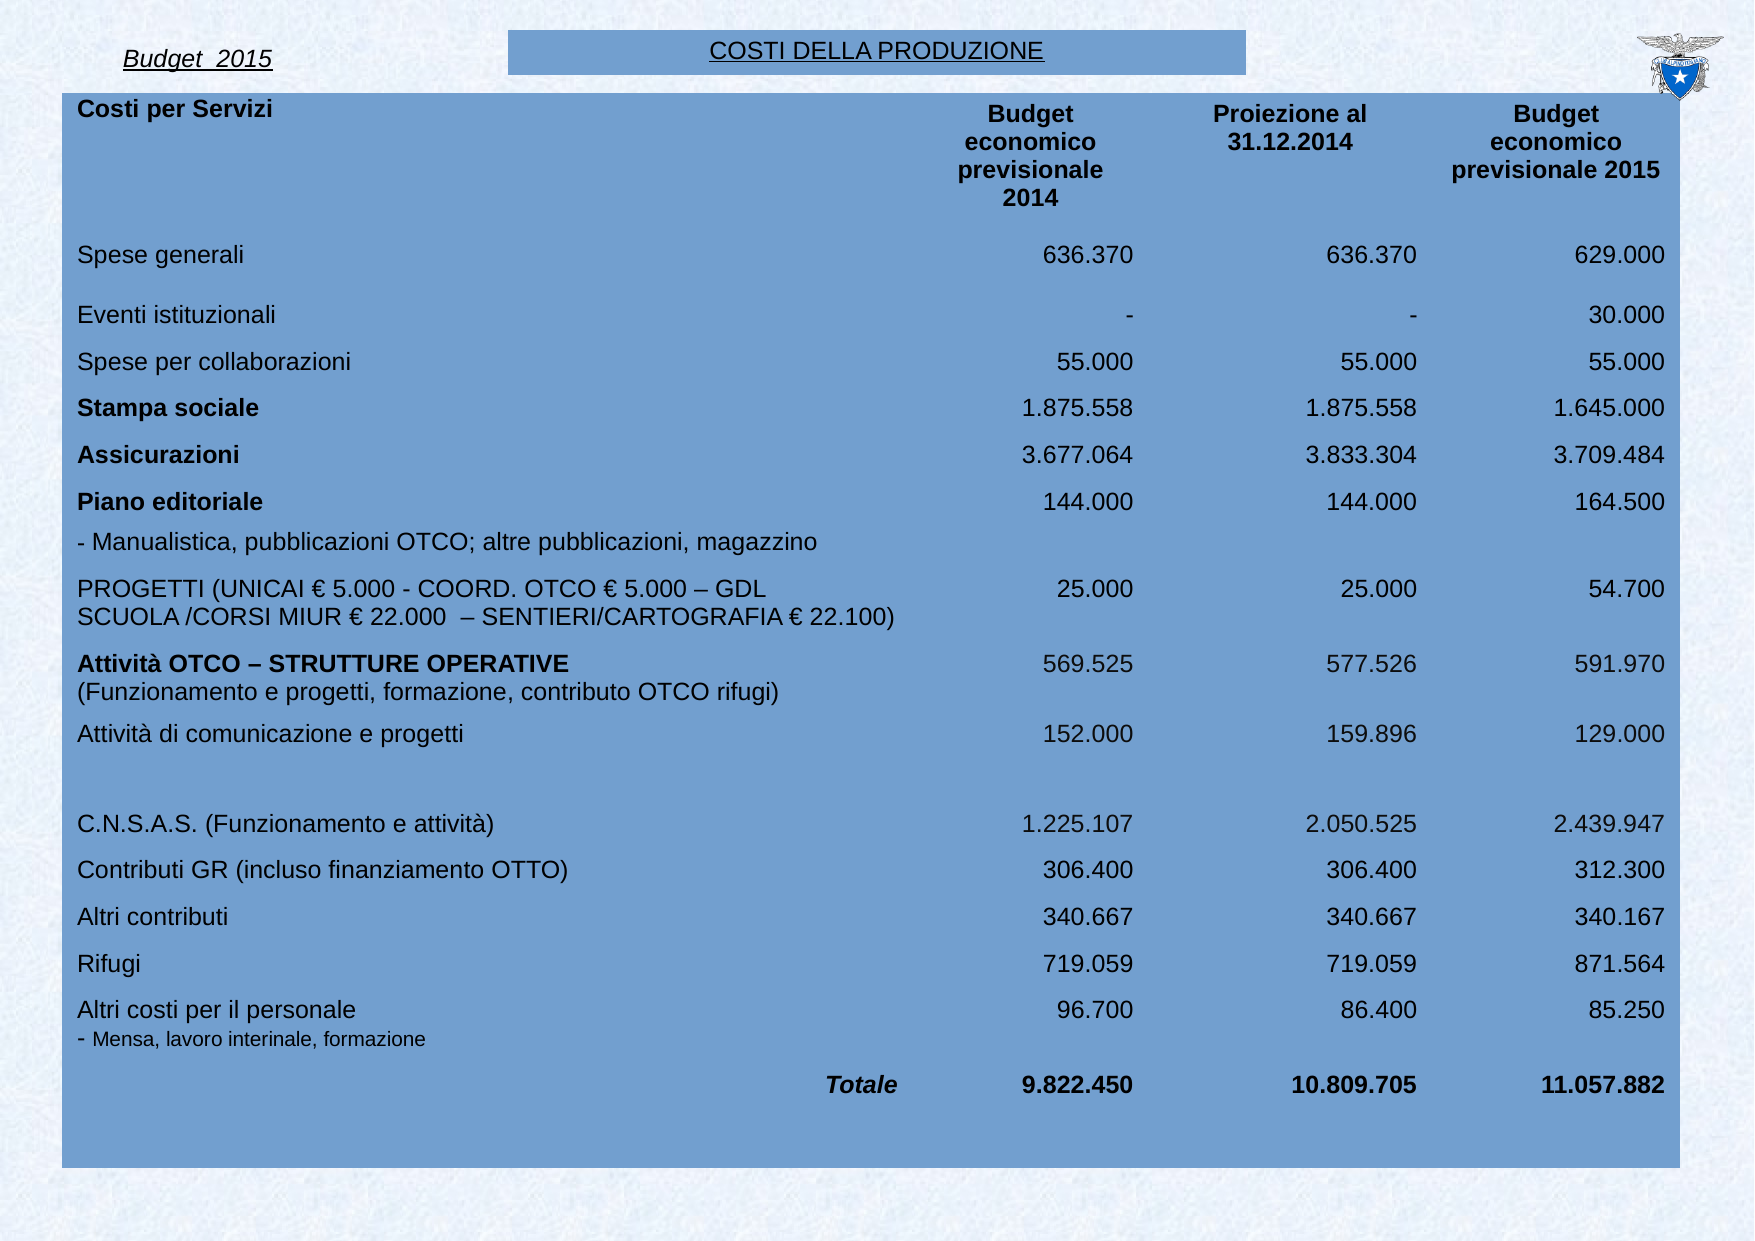

| COSTI DELLA PRODUZIONE |
| --- |
Budget 2015
| Costi per Servizi | Budget economico previsionale 2014 | Proiezione al 31.12.2014 | Budget economico previsionale 2015 |
| --- | --- | --- | --- |
| Spese generali | 636.370 | 636.370 | 629.000 |
| Eventi istituzionali | - | - | 30.000 |
| Spese per collaborazioni | 55.000 | 55.000 | 55.000 |
| Stampa sociale | 1.875.558 | 1.875.558 | 1.645.000 |
| Assicurazioni | 3.677.064 | 3.833.304 | 3.709.484 |
| Piano editoriale Manualistica, pubblicazioni OTCO; altre pubblicazioni, magazzino | 144.000 | 144.000 | 164.500 |
| PROGETTI (UNICAI € 5.000 - COORD. OTCO € 5.000 – GDL SCUOLA /CORSI MIUR € 22.000 – SENTIERI/CARTOGRAFIA € 22.100) | 25.000 | 25.000 | 54.700 |
| Attività OTCO – STRUTTURE OPERATIVE (Funzionamento e progetti, formazione, contributo OTCO rifugi) | 569.525 | 577.526 | 591.970 |
| Attività di comunicazione e progetti | 152.000 | 159.896 | 129.000 |
| C.N.S.A.S. (Funzionamento e attività) | 1.225.107 | 2.050.525 | 2.439.947 |
| Contributi GR (incluso finanziamento OTTO) | 306.400 | 306.400 | 312.300 |
| Altri contributi | 340.667 | 340.667 | 340.167 |
| Rifugi | 719.059 | 719.059 | 871.564 |
| Altri costi per il personale - Mensa, lavoro interinale, formazione | 96.700 | 86.400 | 85.250 |
| Totale | 9.822.450 | 10.809.705 | 11.057.882 |